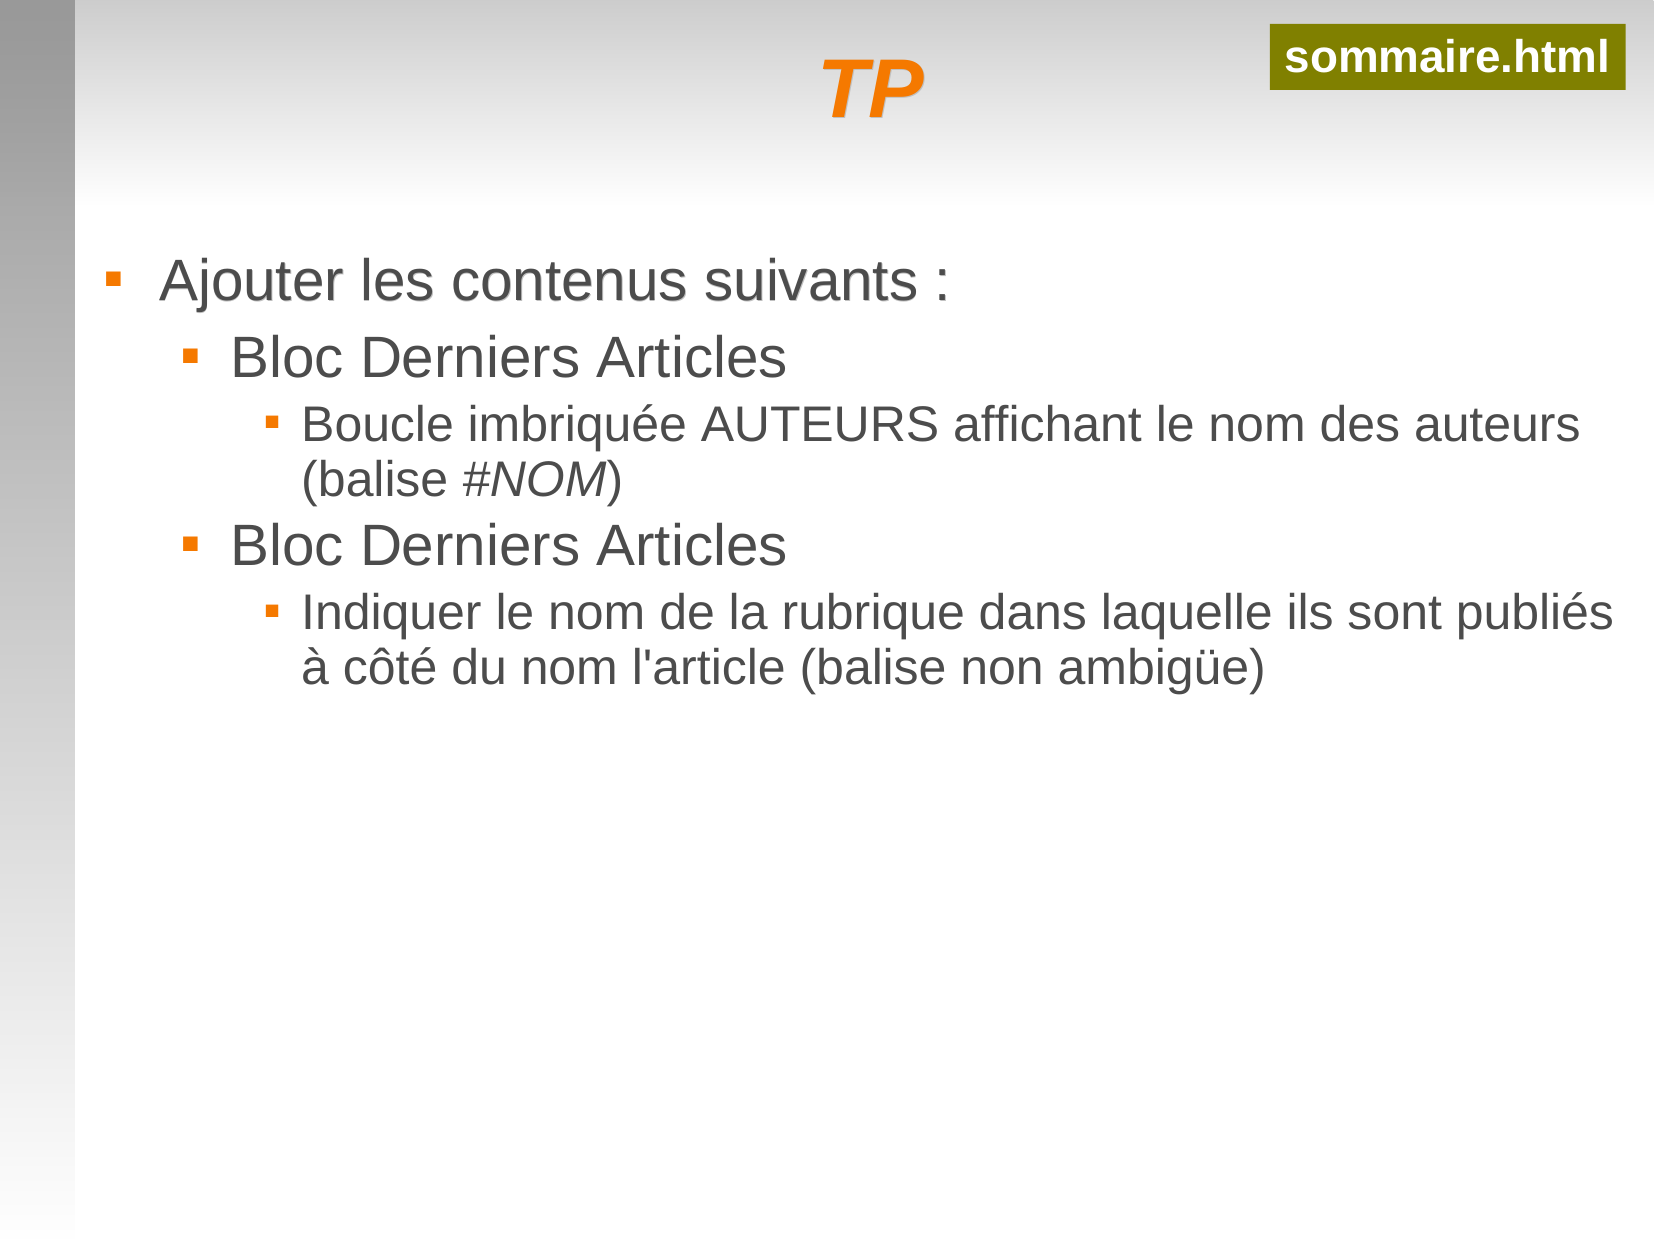

# TP
sommaire.html
Ajouter les contenus suivants :
Bloc Derniers Articles
Boucle imbriquée AUTEURS affichant le nom des auteurs (balise #NOM)
Bloc Derniers Articles
Indiquer le nom de la rubrique dans laquelle ils sont publiés à côté du nom l'article (balise non ambigüe)